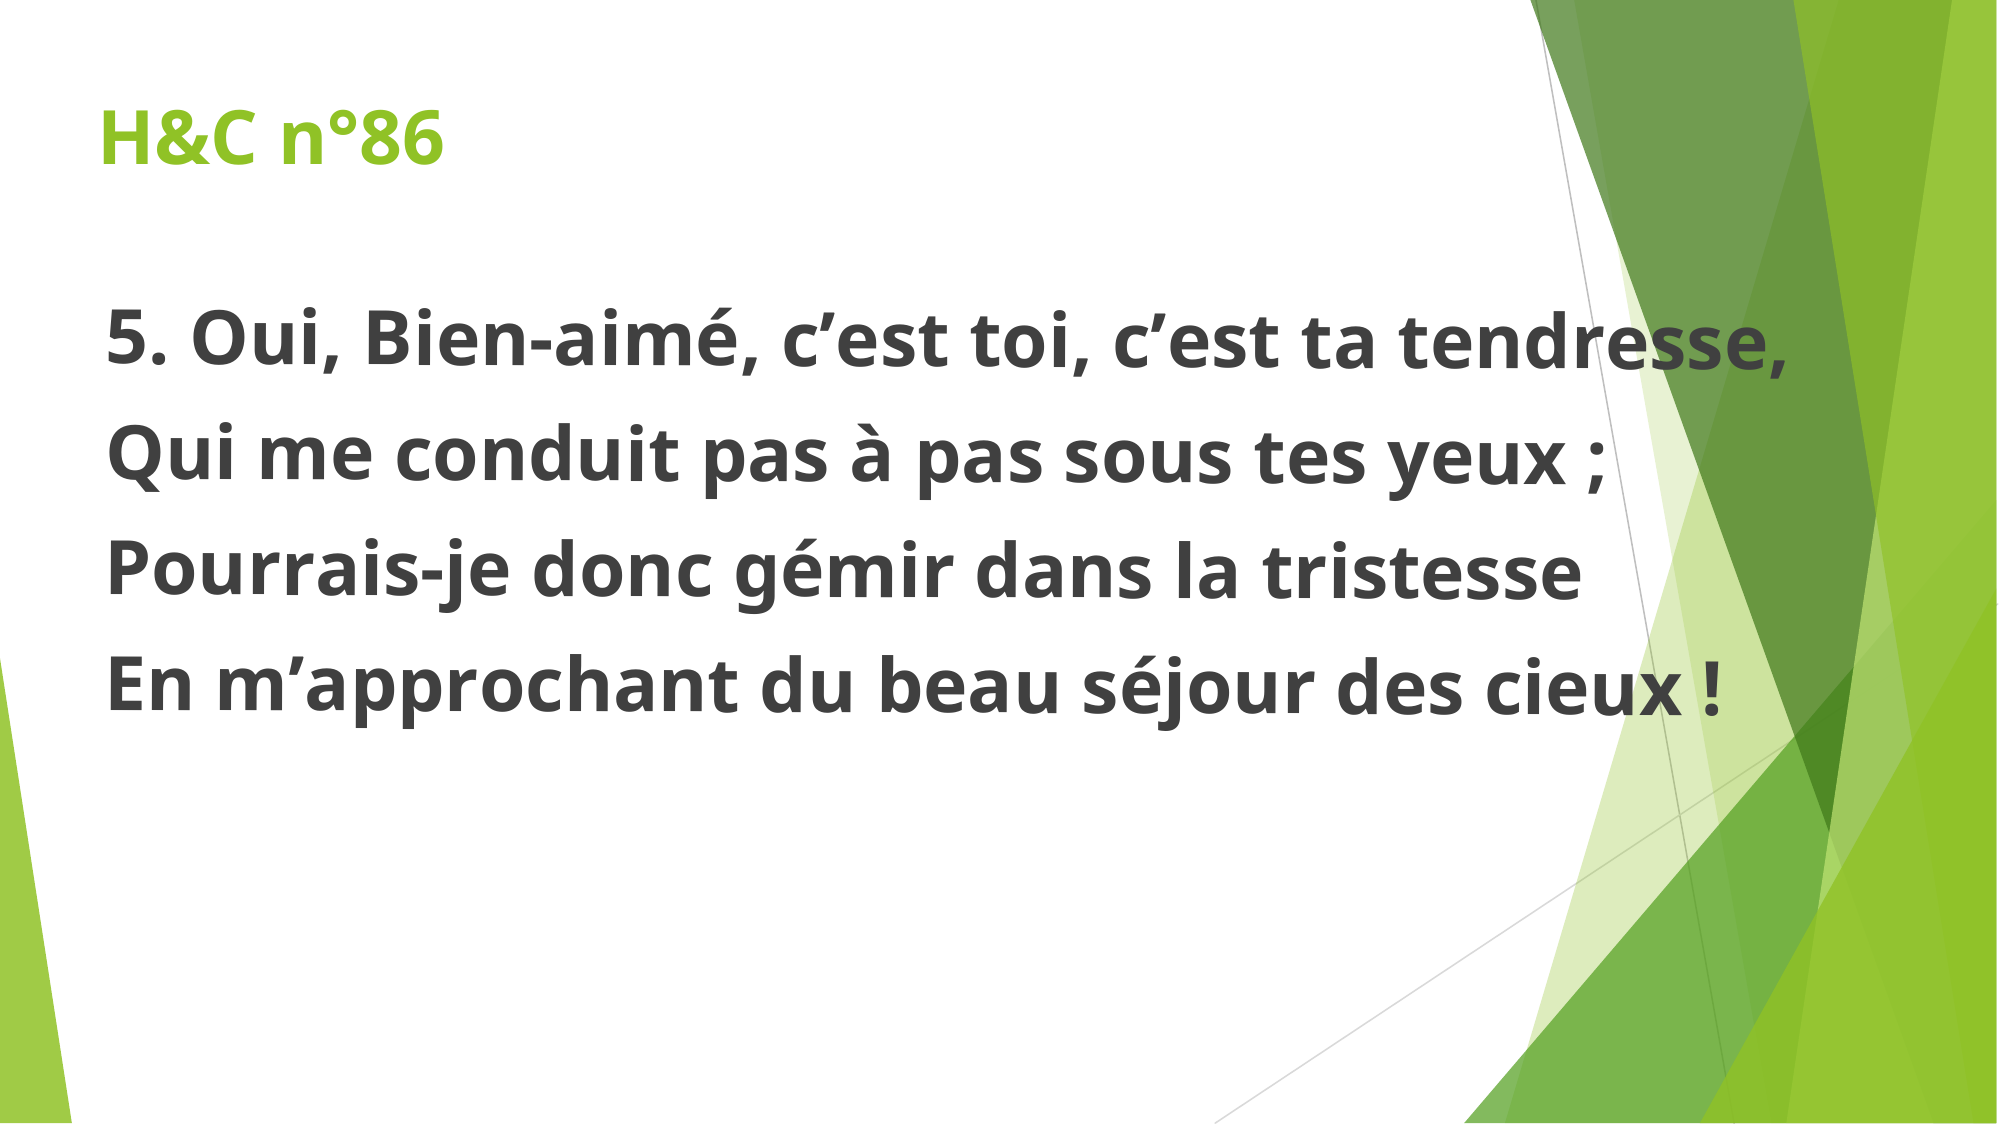

H&C n°86
5. Oui, Bien-aimé, c’est toi, c’est ta tendresse,
Qui me conduit pas à pas sous tes yeux ;
Pourrais-je donc gémir dans la tristesse
En m’approchant du beau séjour des cieux !